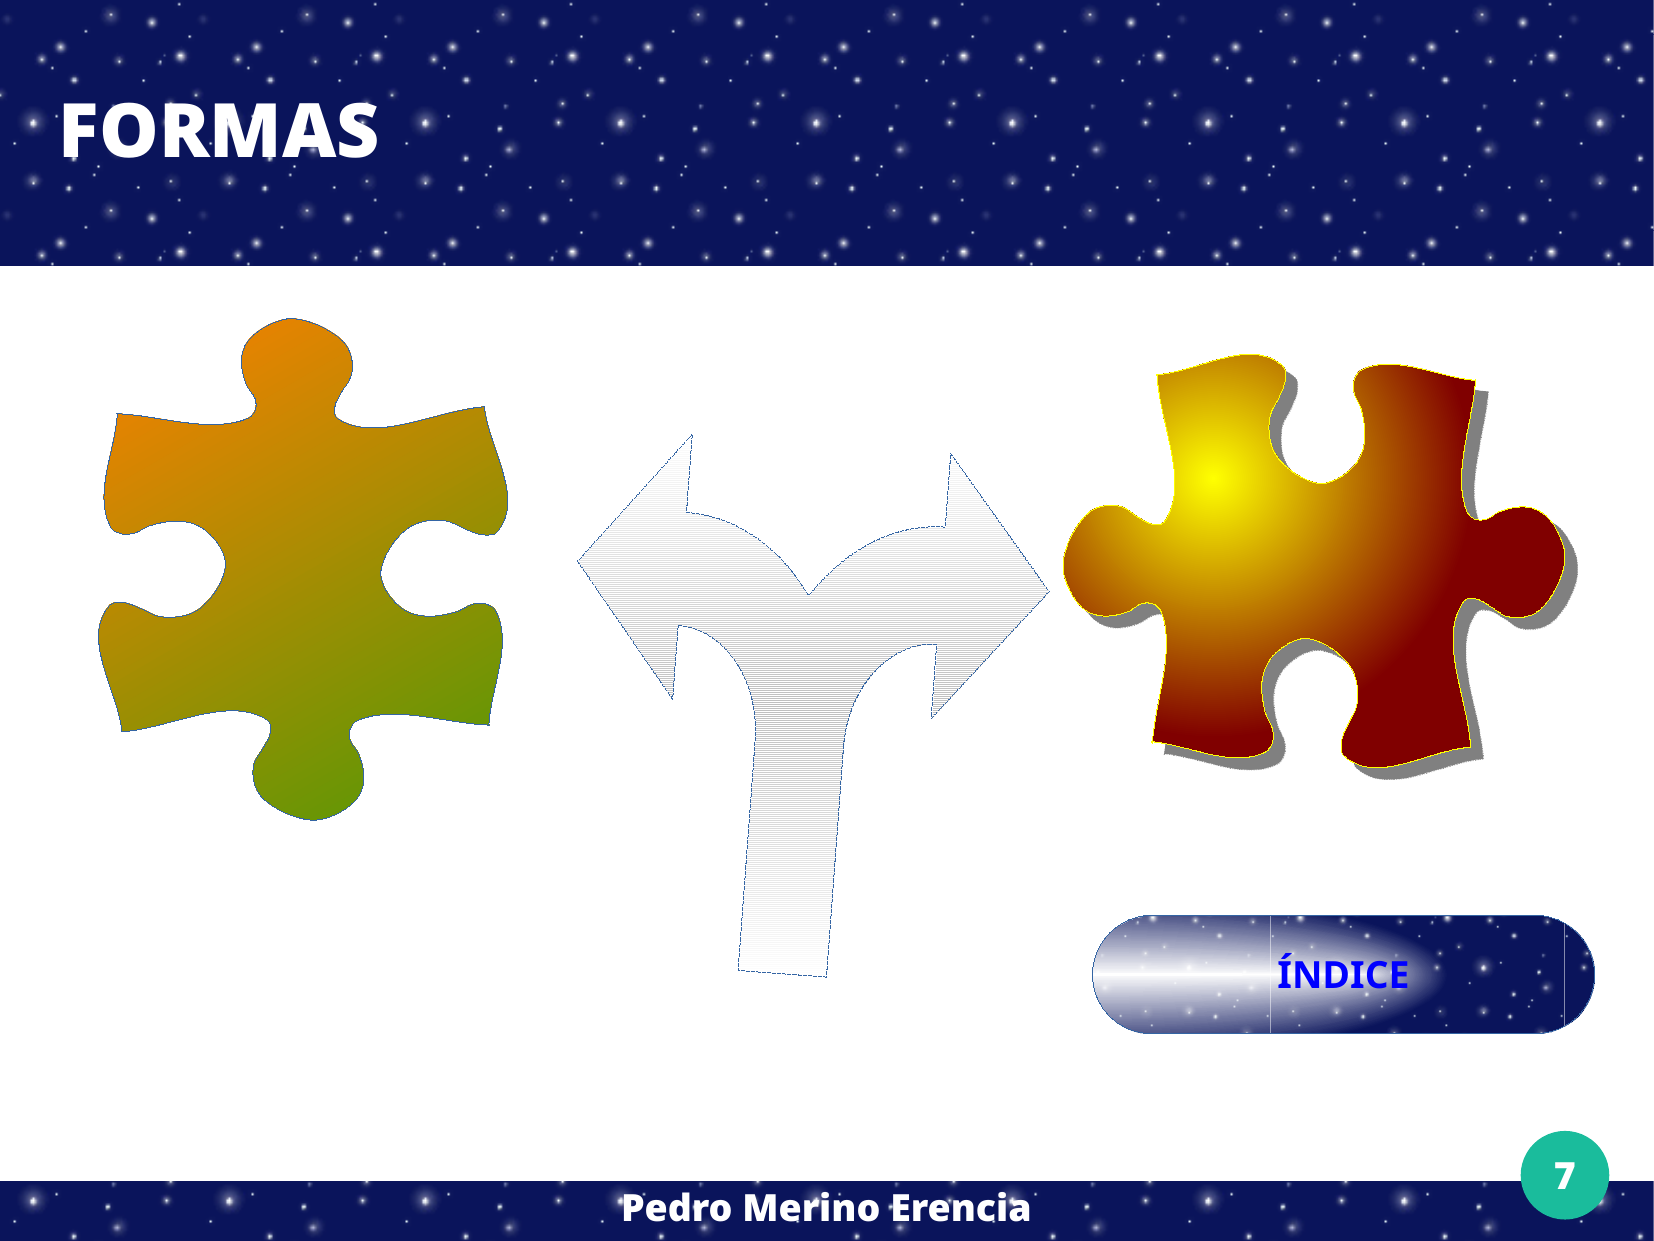

# FORMAS
ÍNDICE
7
Pedro Merino Erencia